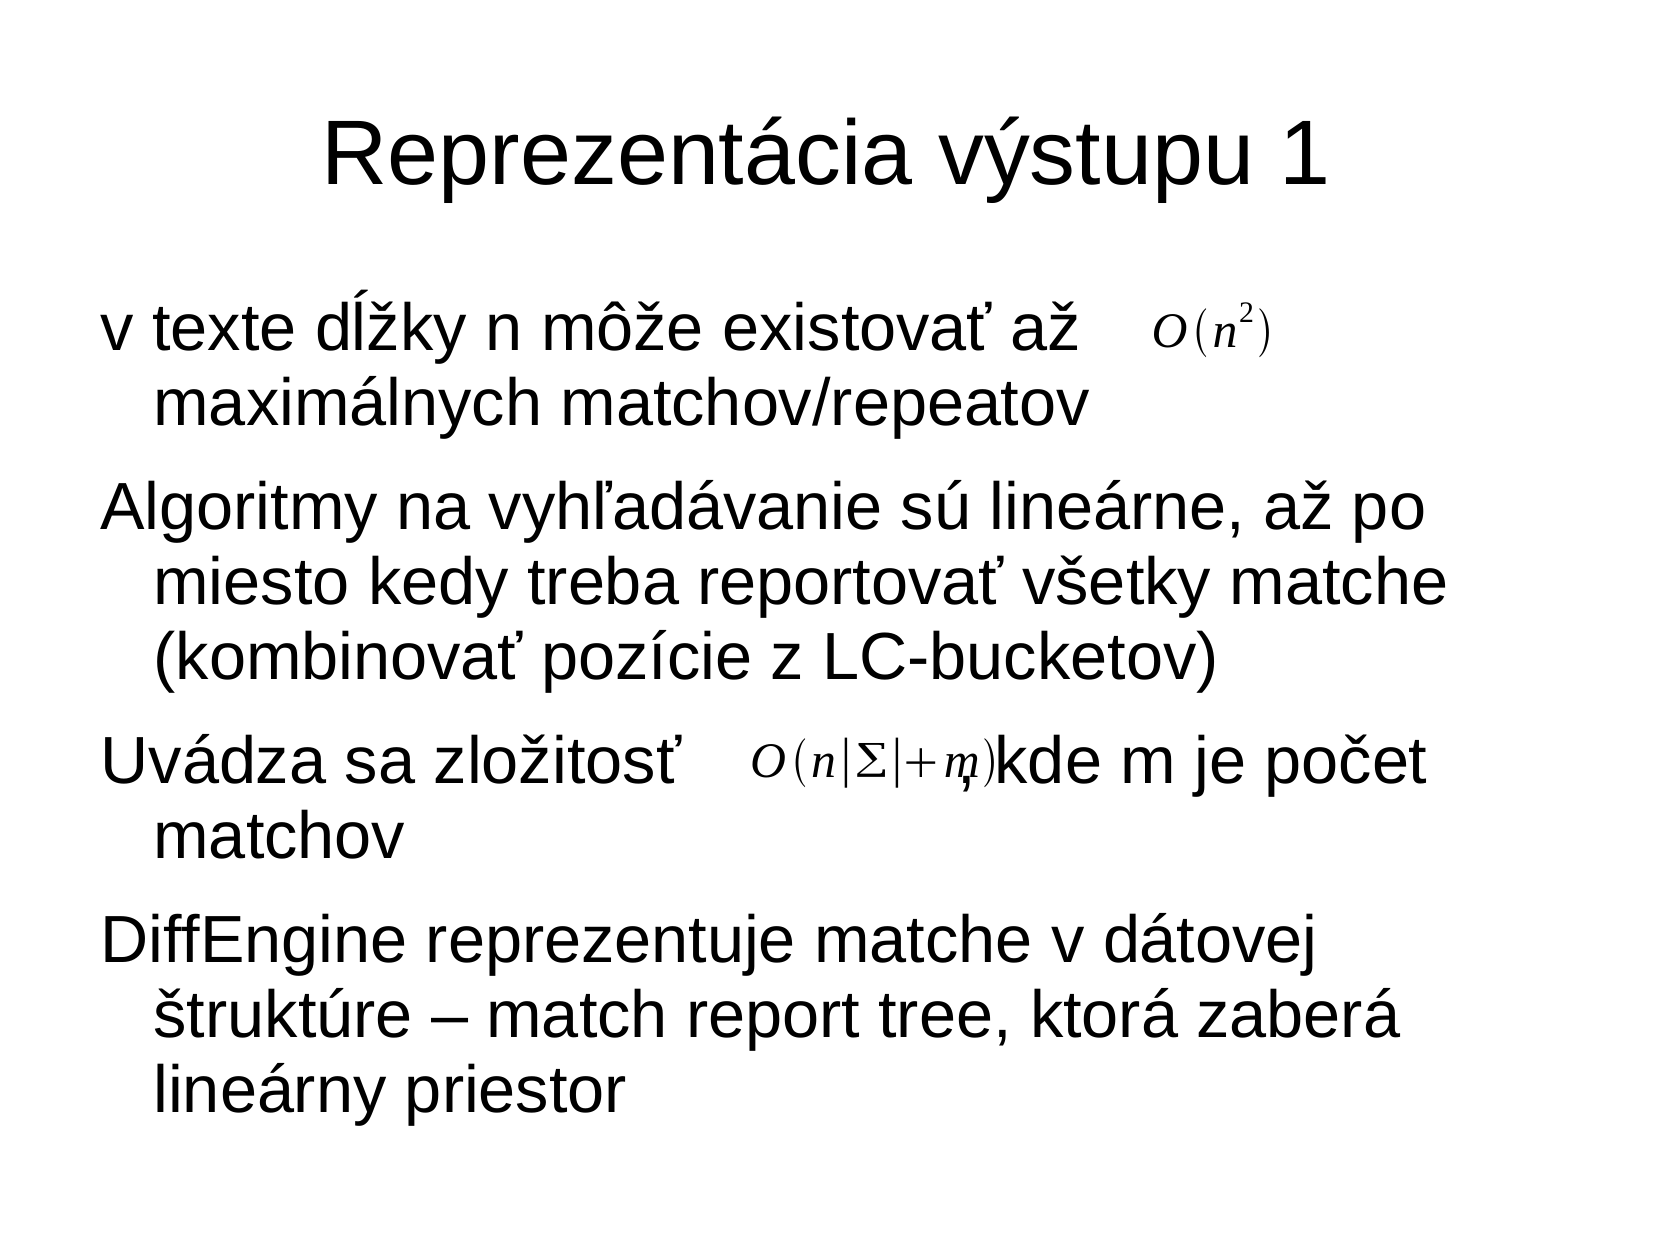

# Reprezentácia výstupu 1
v texte dĺžky n môže existovať až maximálnych matchov/repeatov
Algoritmy na vyhľadávanie sú lineárne, až po miesto kedy treba reportovať všetky matche (kombinovať pozície z LC-bucketov)
Uvádza sa zložitosť , kde m je počet matchov
DiffEngine reprezentuje matche v dátovej štruktúre – match report tree, ktorá zaberá lineárny priestor